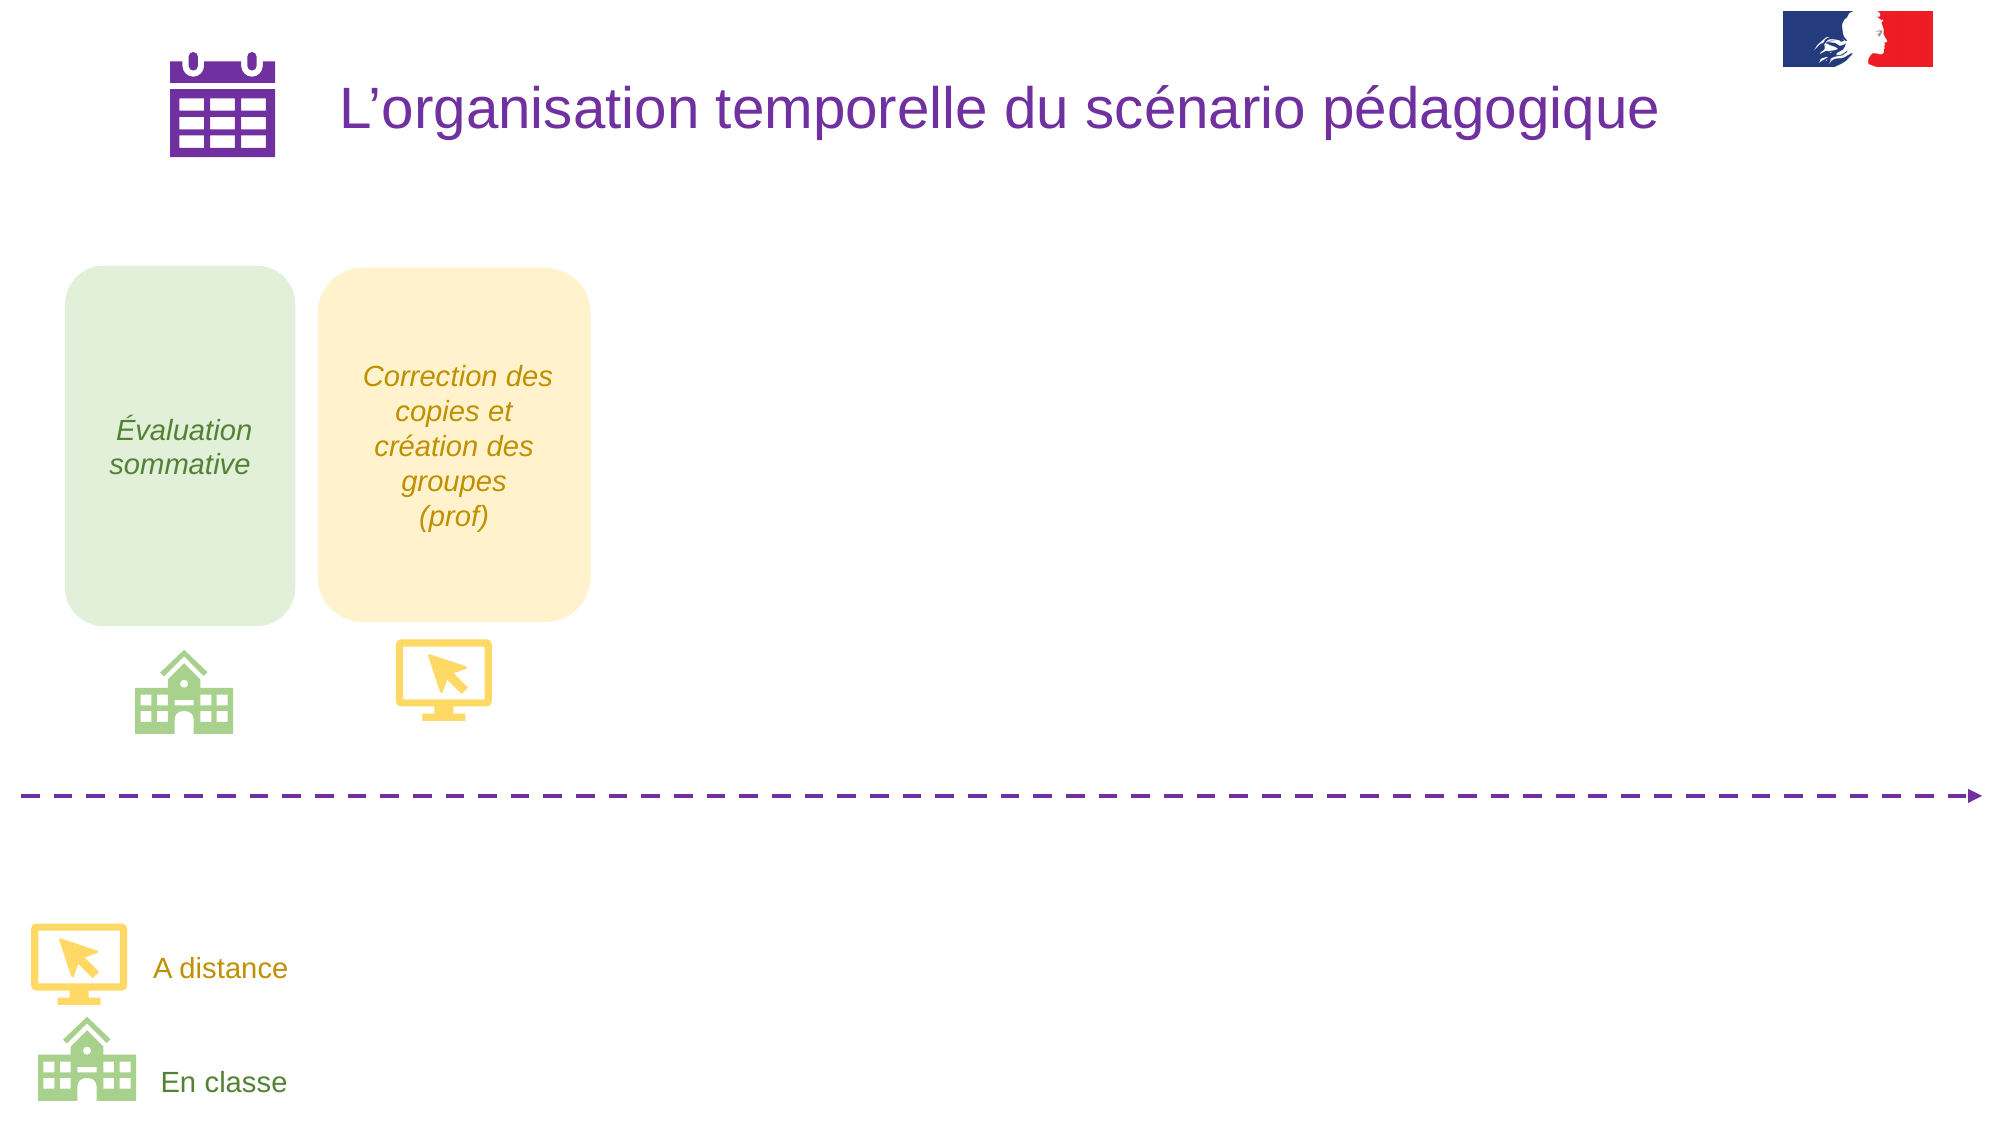

L’organisation temporelle du scénario pédagogique
 Évaluation sommative
 Correction des copies et création des groupes
(prof)
A distance
En classe